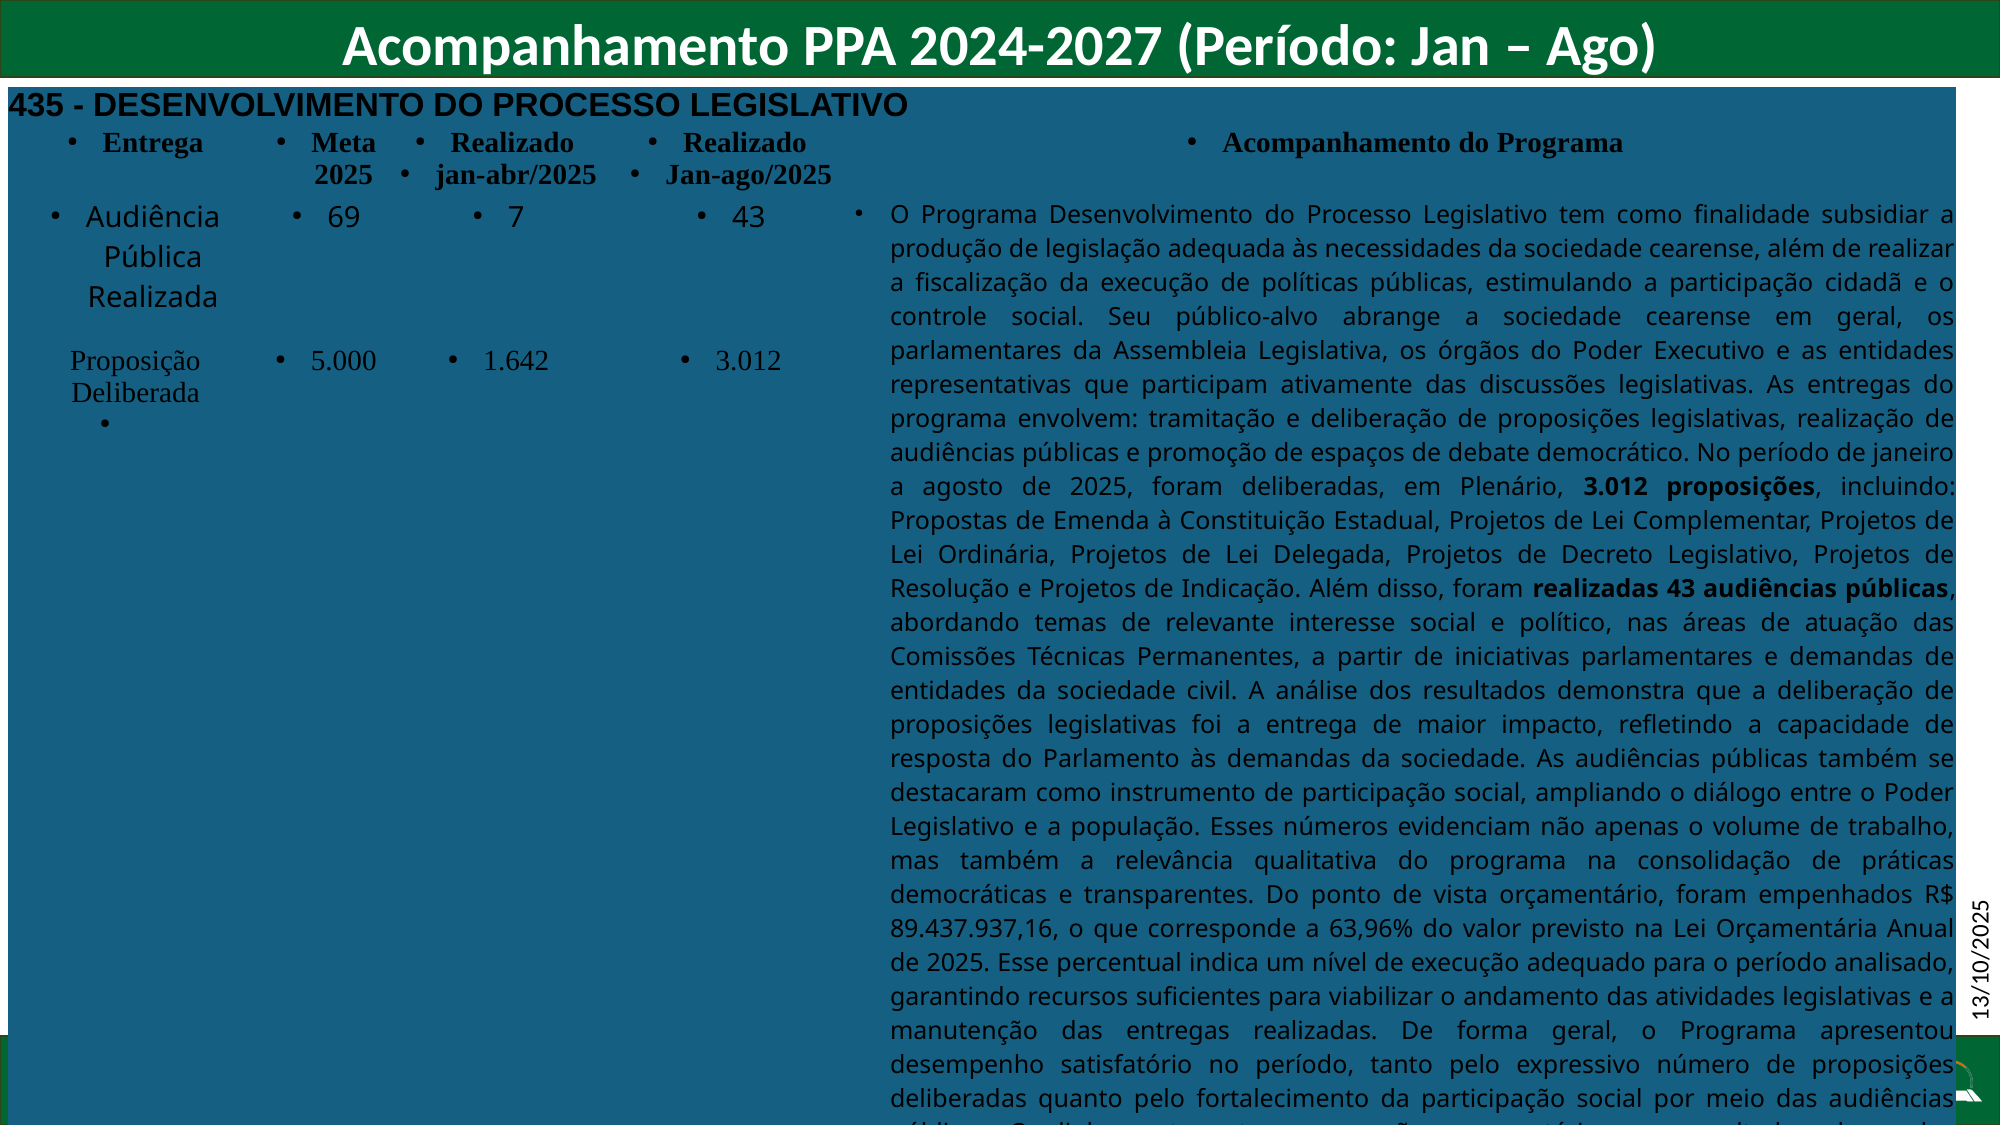

Acompanhamento PPA 2024-2027 (Período: Jan – Ago)
| 435 - DESENVOLVIMENTO DO PROCESSO LEGISLATIVO | | | | |
| --- | --- | --- | --- | --- |
| Entrega | Meta 2025 | Realizado jan-abr/2025 | Realizado Jan-ago/2025 | Acompanhamento do Programa |
| Audiência Pública Realizada | 69 | 7 | 43 | O Programa Desenvolvimento do Processo Legislativo tem como finalidade subsidiar a produção de legislação adequada às necessidades da sociedade cearense, além de realizar a fiscalização da execução de políticas públicas, estimulando a participação cidadã e o controle social. Seu público-alvo abrange a sociedade cearense em geral, os parlamentares da Assembleia Legislativa, os órgãos do Poder Executivo e as entidades representativas que participam ativamente das discussões legislativas. As entregas do programa envolvem: tramitação e deliberação de proposições legislativas, realização de audiências públicas e promoção de espaços de debate democrático. No período de janeiro a agosto de 2025, foram deliberadas, em Plenário, 3.012 proposições, incluindo: Propostas de Emenda à Constituição Estadual, Projetos de Lei Complementar, Projetos de Lei Ordinária, Projetos de Lei Delegada, Projetos de Decreto Legislativo, Projetos de Resolução e Projetos de Indicação. Além disso, foram realizadas 43 audiências públicas, abordando temas de relevante interesse social e político, nas áreas de atuação das Comissões Técnicas Permanentes, a partir de iniciativas parlamentares e demandas de entidades da sociedade civil. A análise dos resultados demonstra que a deliberação de proposições legislativas foi a entrega de maior impacto, refletindo a capacidade de resposta do Parlamento às demandas da sociedade. As audiências públicas também se destacaram como instrumento de participação social, ampliando o diálogo entre o Poder Legislativo e a população. Esses números evidenciam não apenas o volume de trabalho, mas também a relevância qualitativa do programa na consolidação de práticas democráticas e transparentes. Do ponto de vista orçamentário, foram empenhados R$ 89.437.937,16, o que corresponde a 63,96% do valor previsto na Lei Orçamentária Anual de 2025. Esse percentual indica um nível de execução adequado para o período analisado, garantindo recursos suficientes para viabilizar o andamento das atividades legislativas e a manutenção das entregas realizadas. De forma geral, o Programa apresentou desempenho satisfatório no período, tanto pelo expressivo número de proposições deliberadas quanto pelo fortalecimento da participação social por meio das audiências públicas. O alinhamento entre a execução orçamentária e os resultados alcançados evidencia a efetividade das ações empreendidas, consolidando o papel da Assembleia Legislativa do Ceará como espaço central de produção legislativa e fiscalização das políticas públicas. |
| Proposição Deliberada | 5.000 | 1.642 | 3.012 | |
13/10/2025